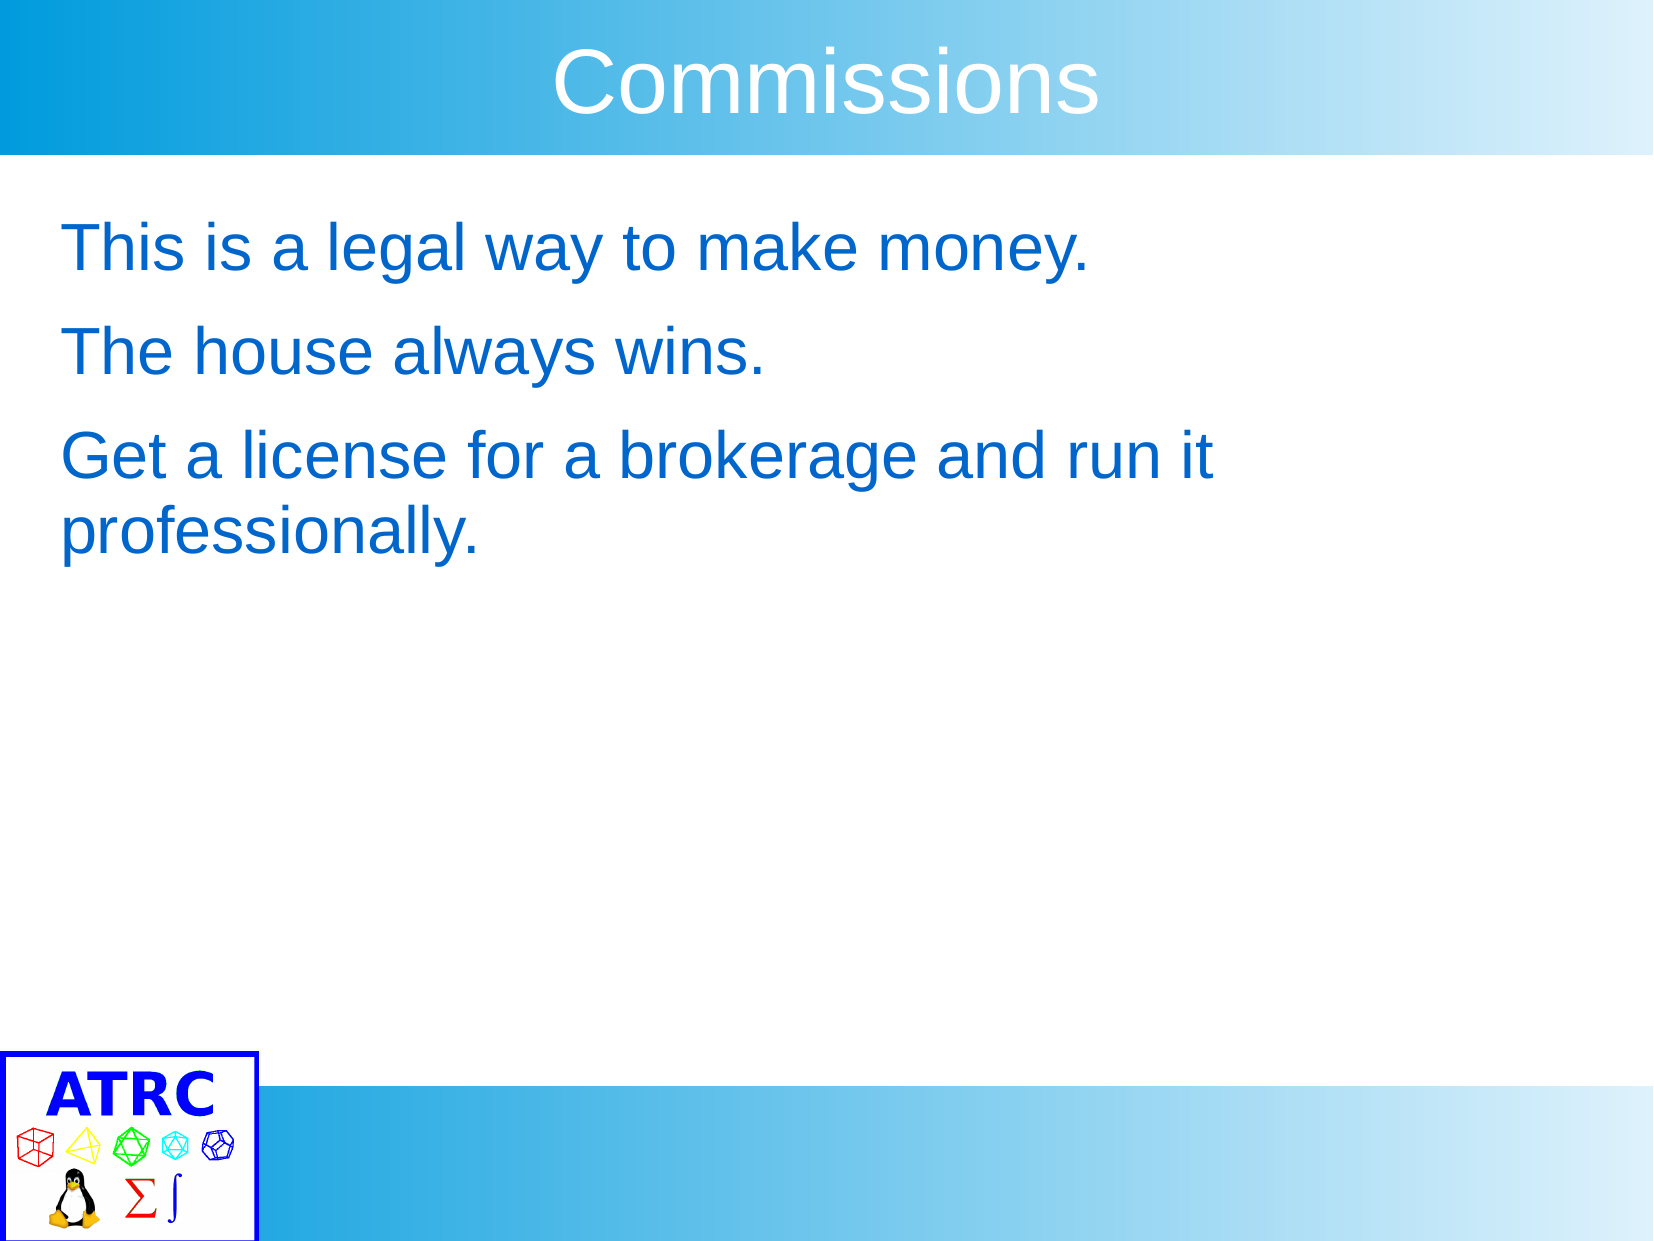

# Commissions
This is a legal way to make money.
The house always wins.
Get a license for a brokerage and run it professionally.